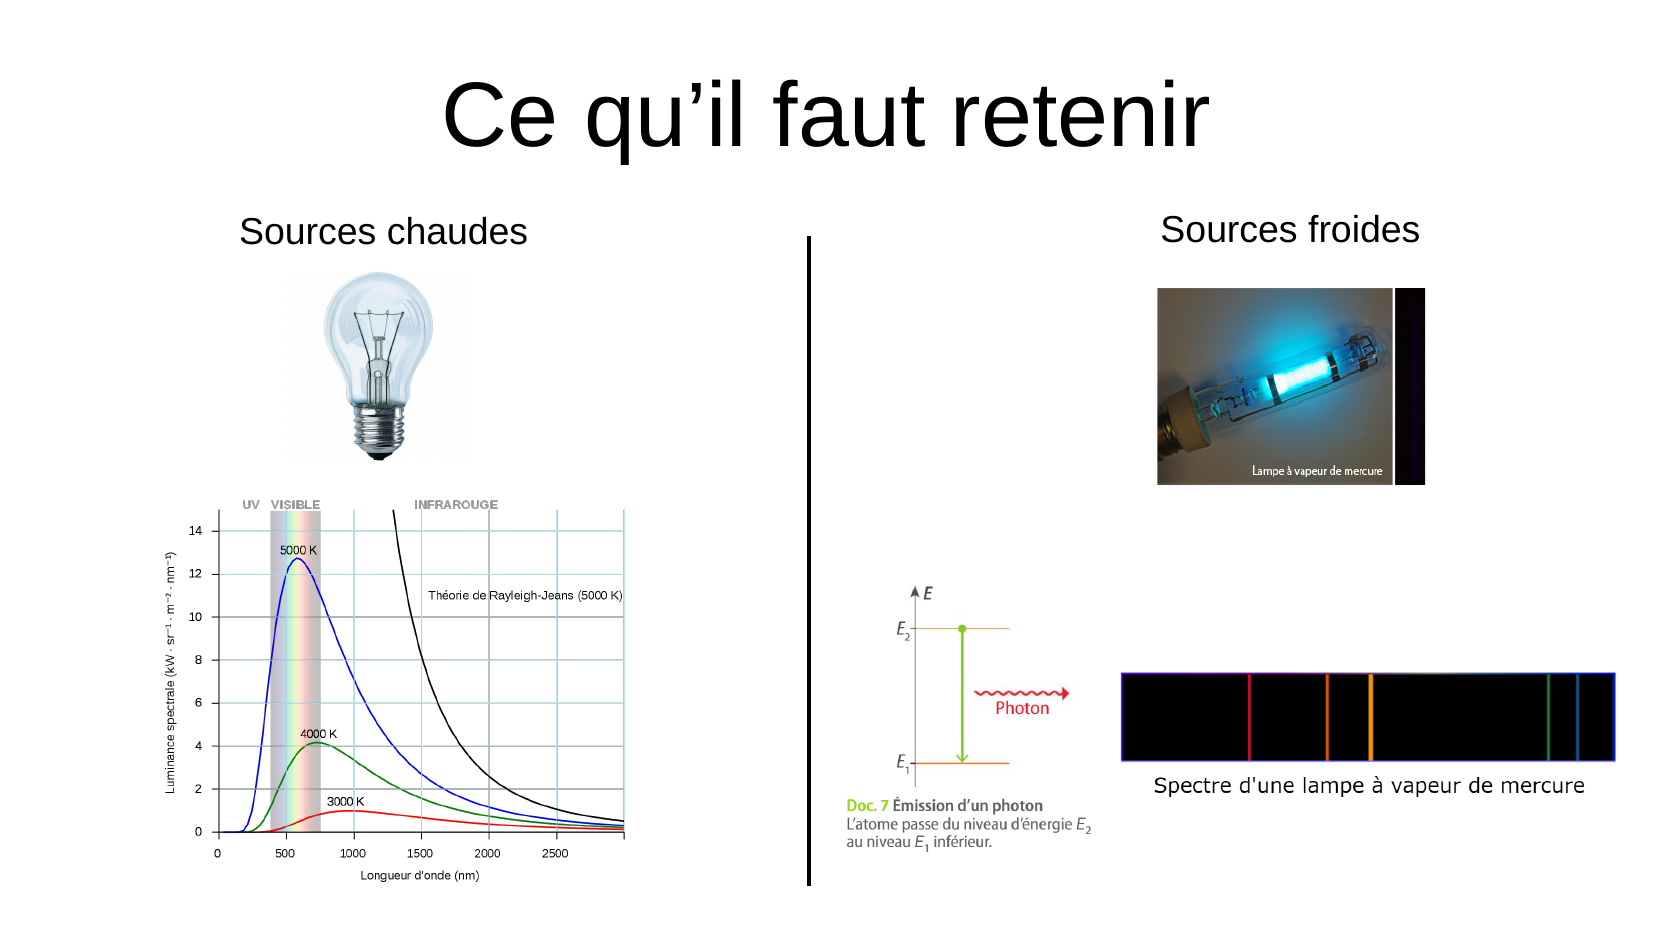

# Ce qu’il faut retenir
Sources froides
Sources chaudes